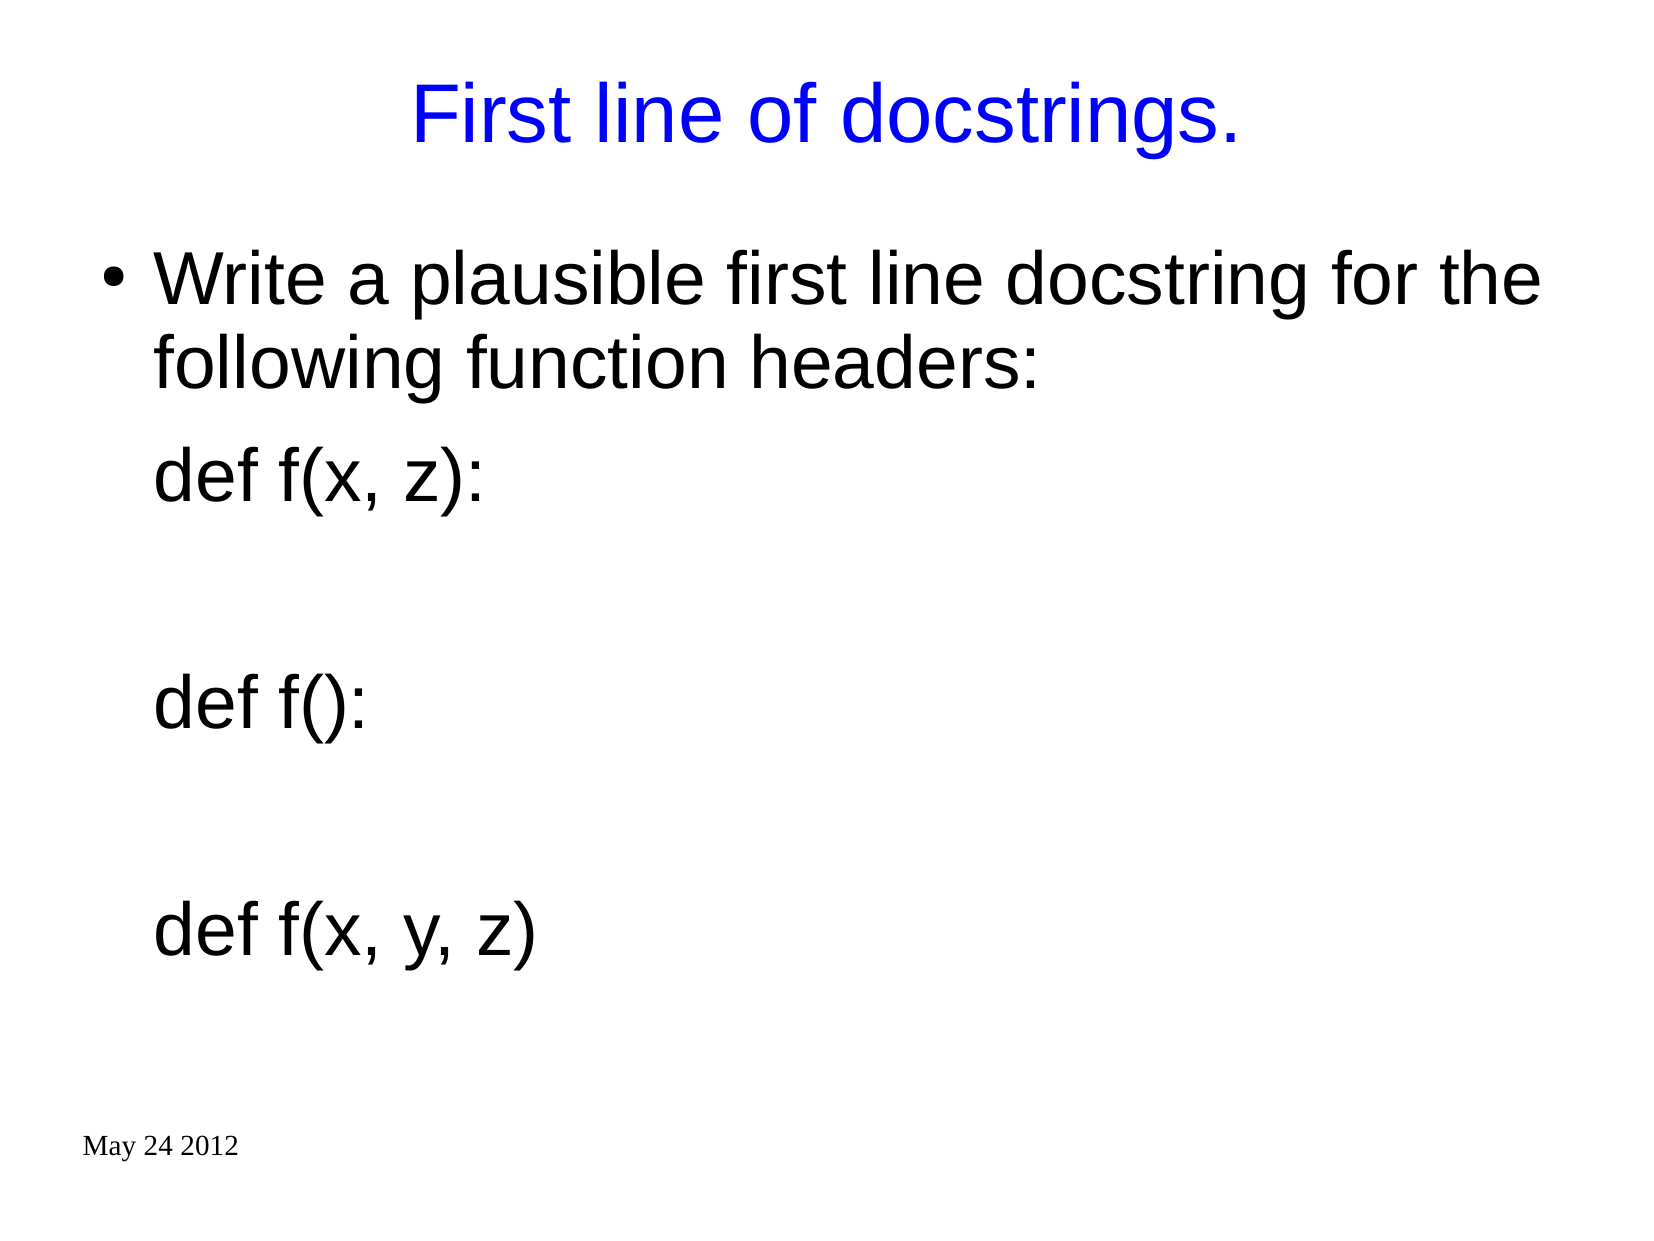

# First line of docstrings.
Write a plausible first line docstring for the following function headers:
def f(x, z):
def f():
def f(x, y, z)
May 24 2012